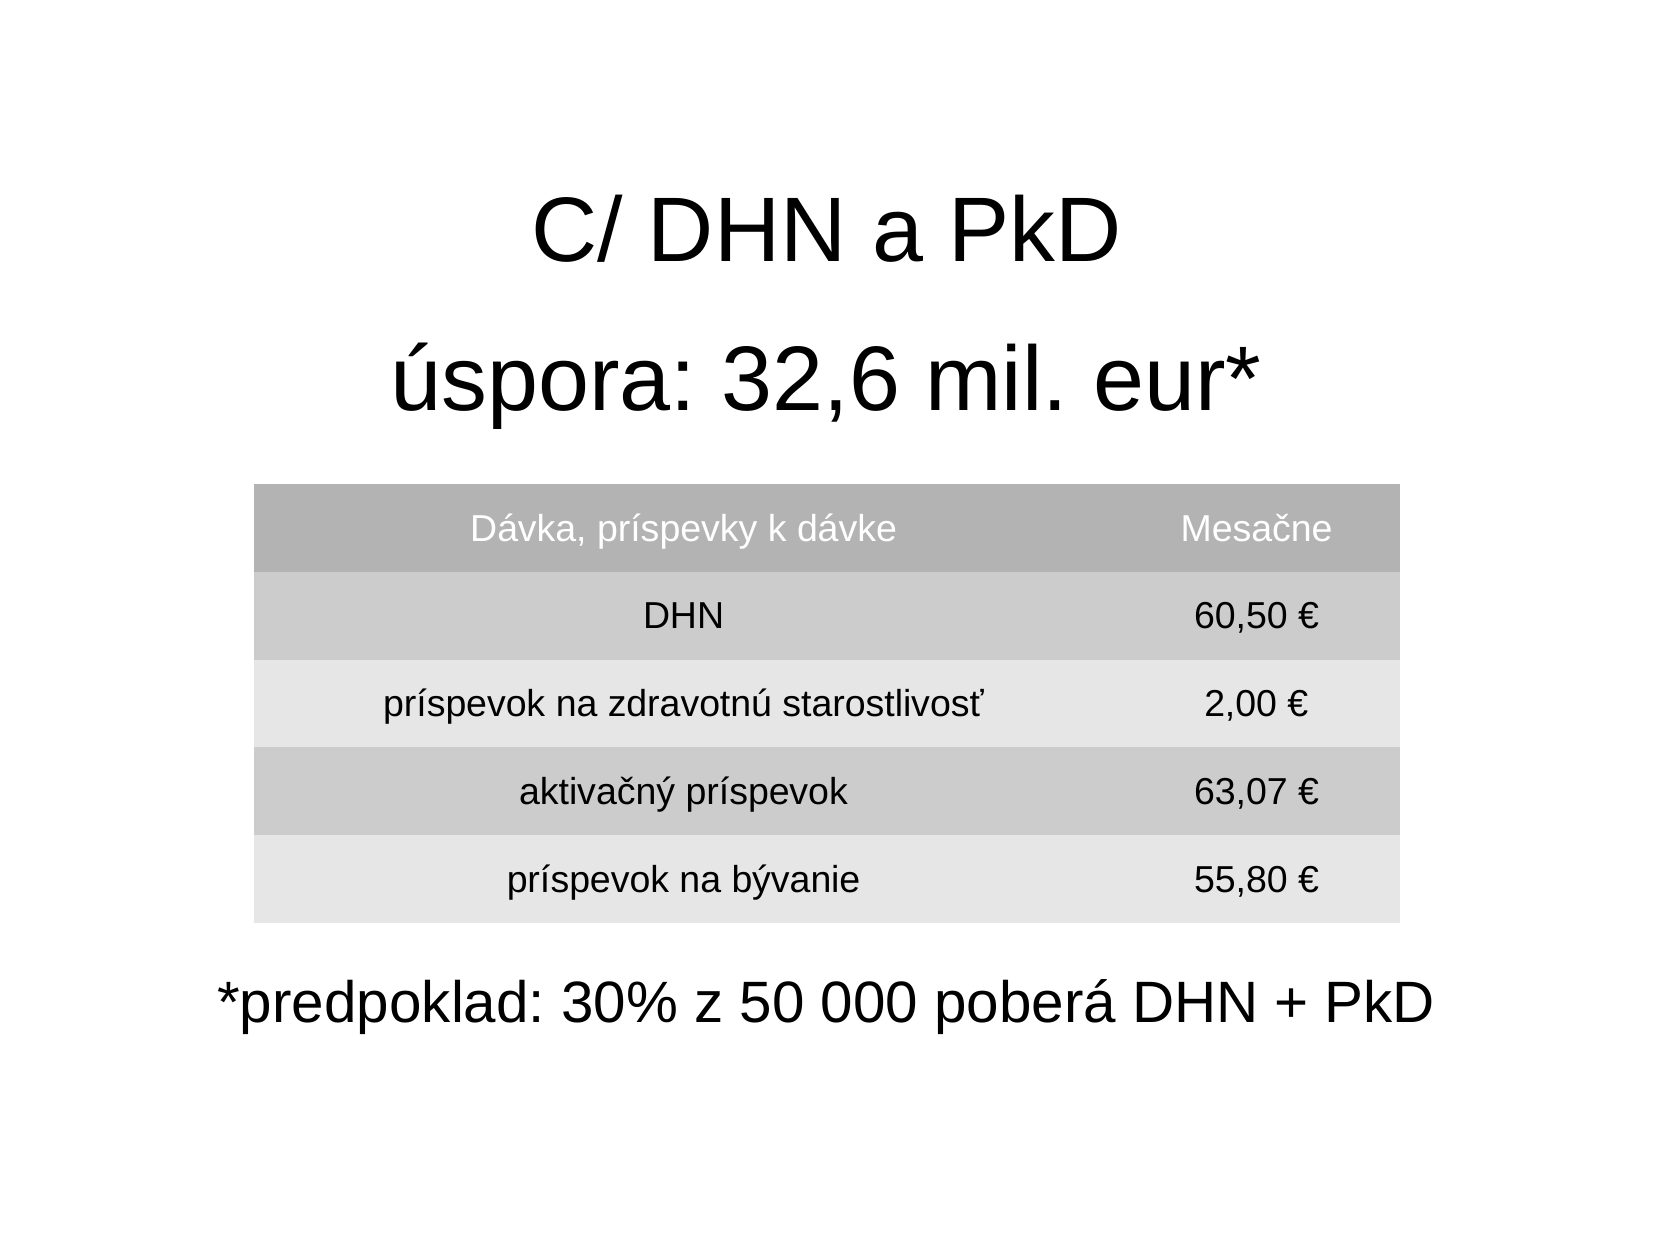

C/ DHN a PkD
úspora: 32,6 mil. eur*
*predpoklad: 30% z 50 000 poberá DHN + PkD
| Dávka, príspevky k dávke | Mesačne |
| --- | --- |
| DHN | 60,50 € |
| príspevok na zdravotnú starostlivosť | 2,00 € |
| aktivačný príspevok | 63,07 € |
| príspevok na bývanie | 55,80 € |